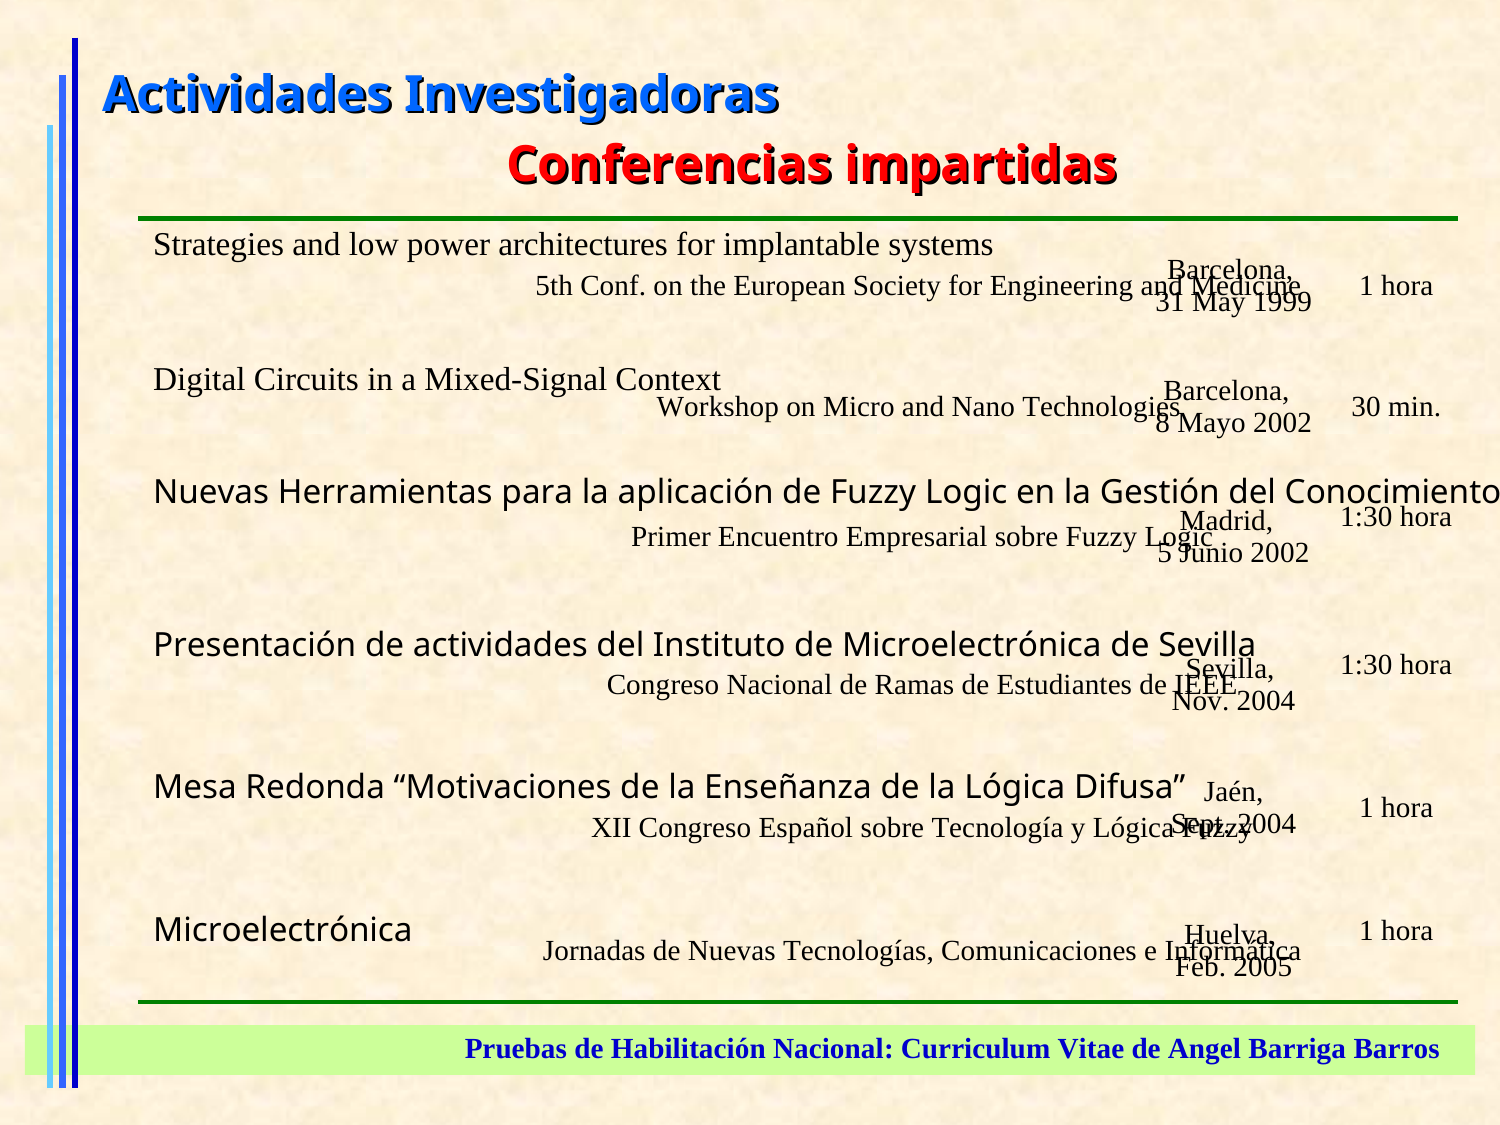

Actividades Investigadoras
Conferencias impartidas
Strategies and low power architectures for implantable systems
5th Conf. on the European Society for Engineering and Medicine
Barcelona,
31 May 1999
1 hora
Digital Circuits in a Mixed-Signal Context
Workshop on Micro and Nano Technologies
Barcelona,
8 Mayo 2002
30 min.
Nuevas Herramientas para la aplicación de Fuzzy Logic en la Gestión del Conocimiento
Primer Encuentro Empresarial sobre Fuzzy Logic
Madrid,
5 Junio 2002
1:30 hora
Presentación de actividades del Instituto de Microelectrónica de Sevilla
Congreso Nacional de Ramas de Estudiantes de IEEE
Sevilla,
Nov. 2004
1:30 hora
Mesa Redonda “Motivaciones de la Enseñanza de la Lógica Difusa”
XII Congreso Español sobre Tecnología y Lógica Fuzzy
Jaén,
Sept. 2004
1 hora
Microelectrónica
Jornadas de Nuevas Tecnologías, Comunicaciones e Informática
Huelva,
Feb. 2005
1 hora